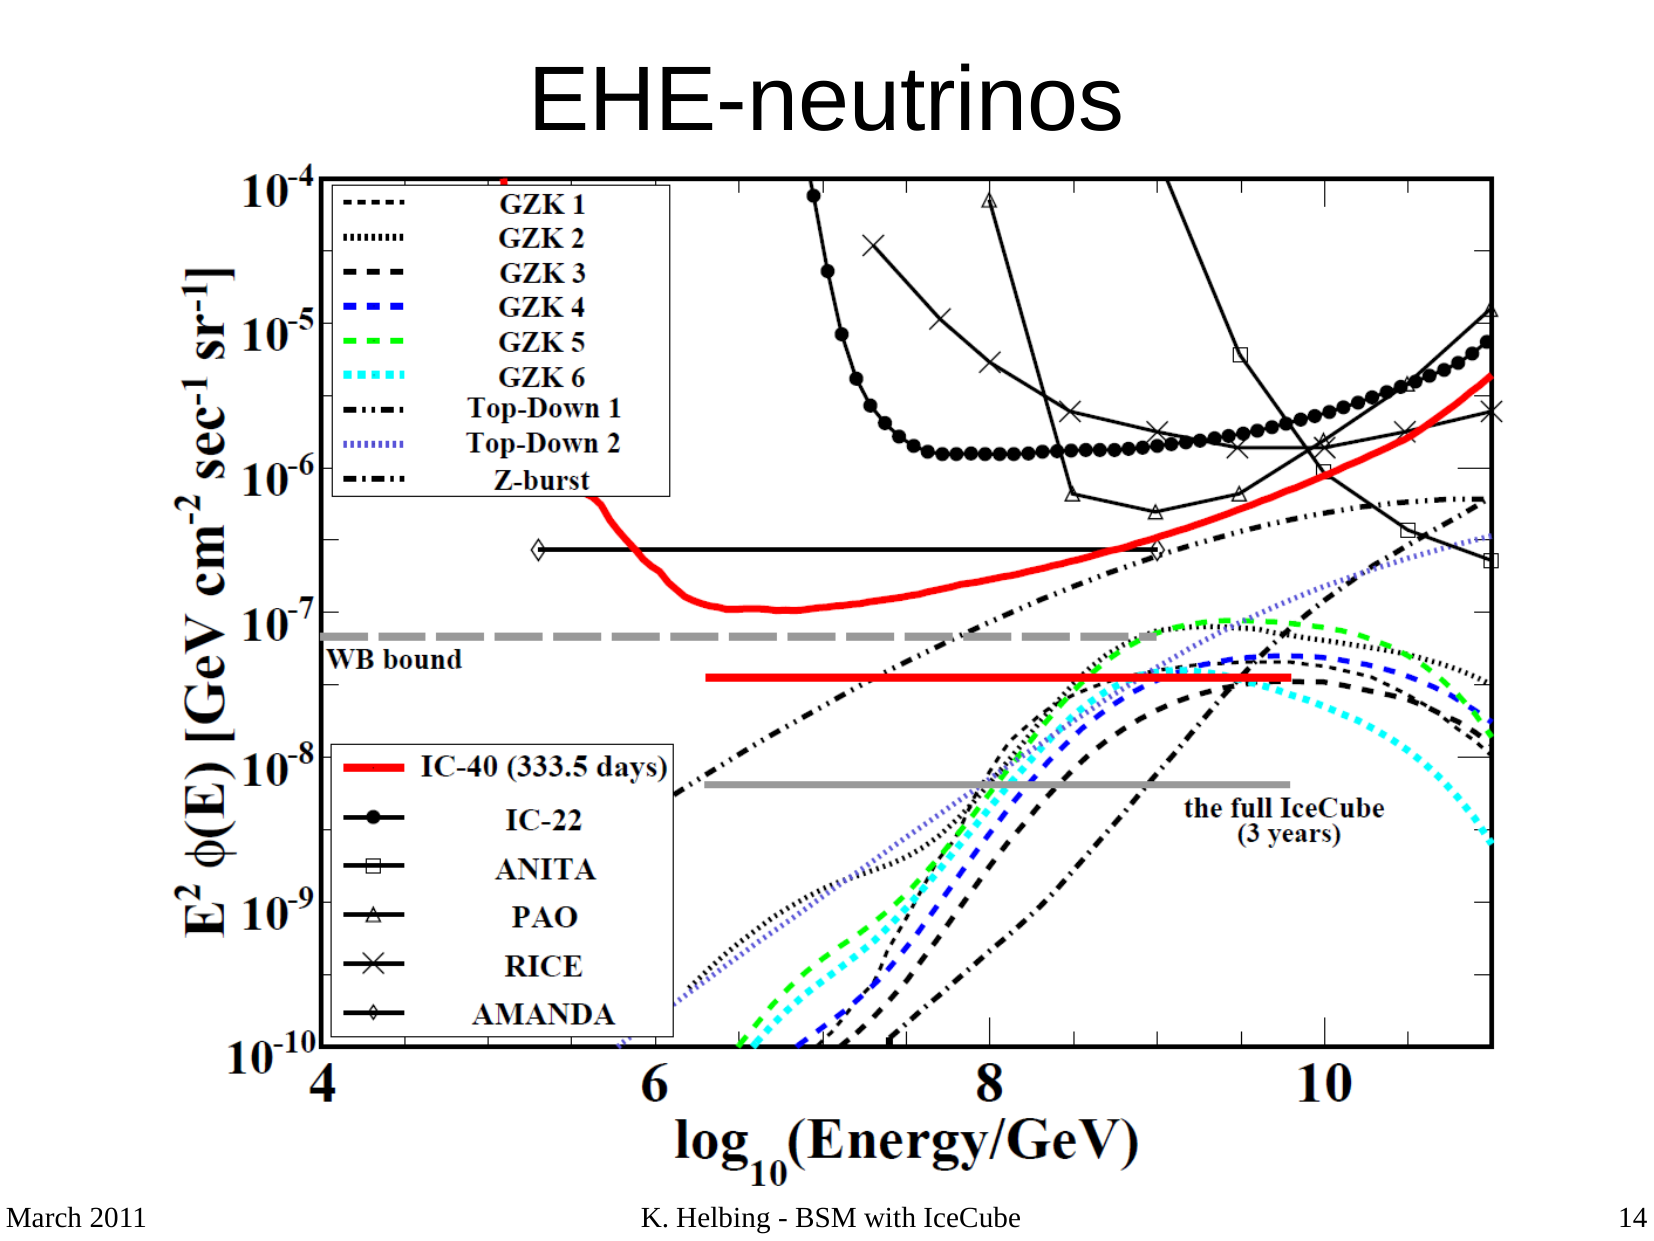

# EHE-neutrinos
March 2011
K. Helbing - BSM with IceCube
14